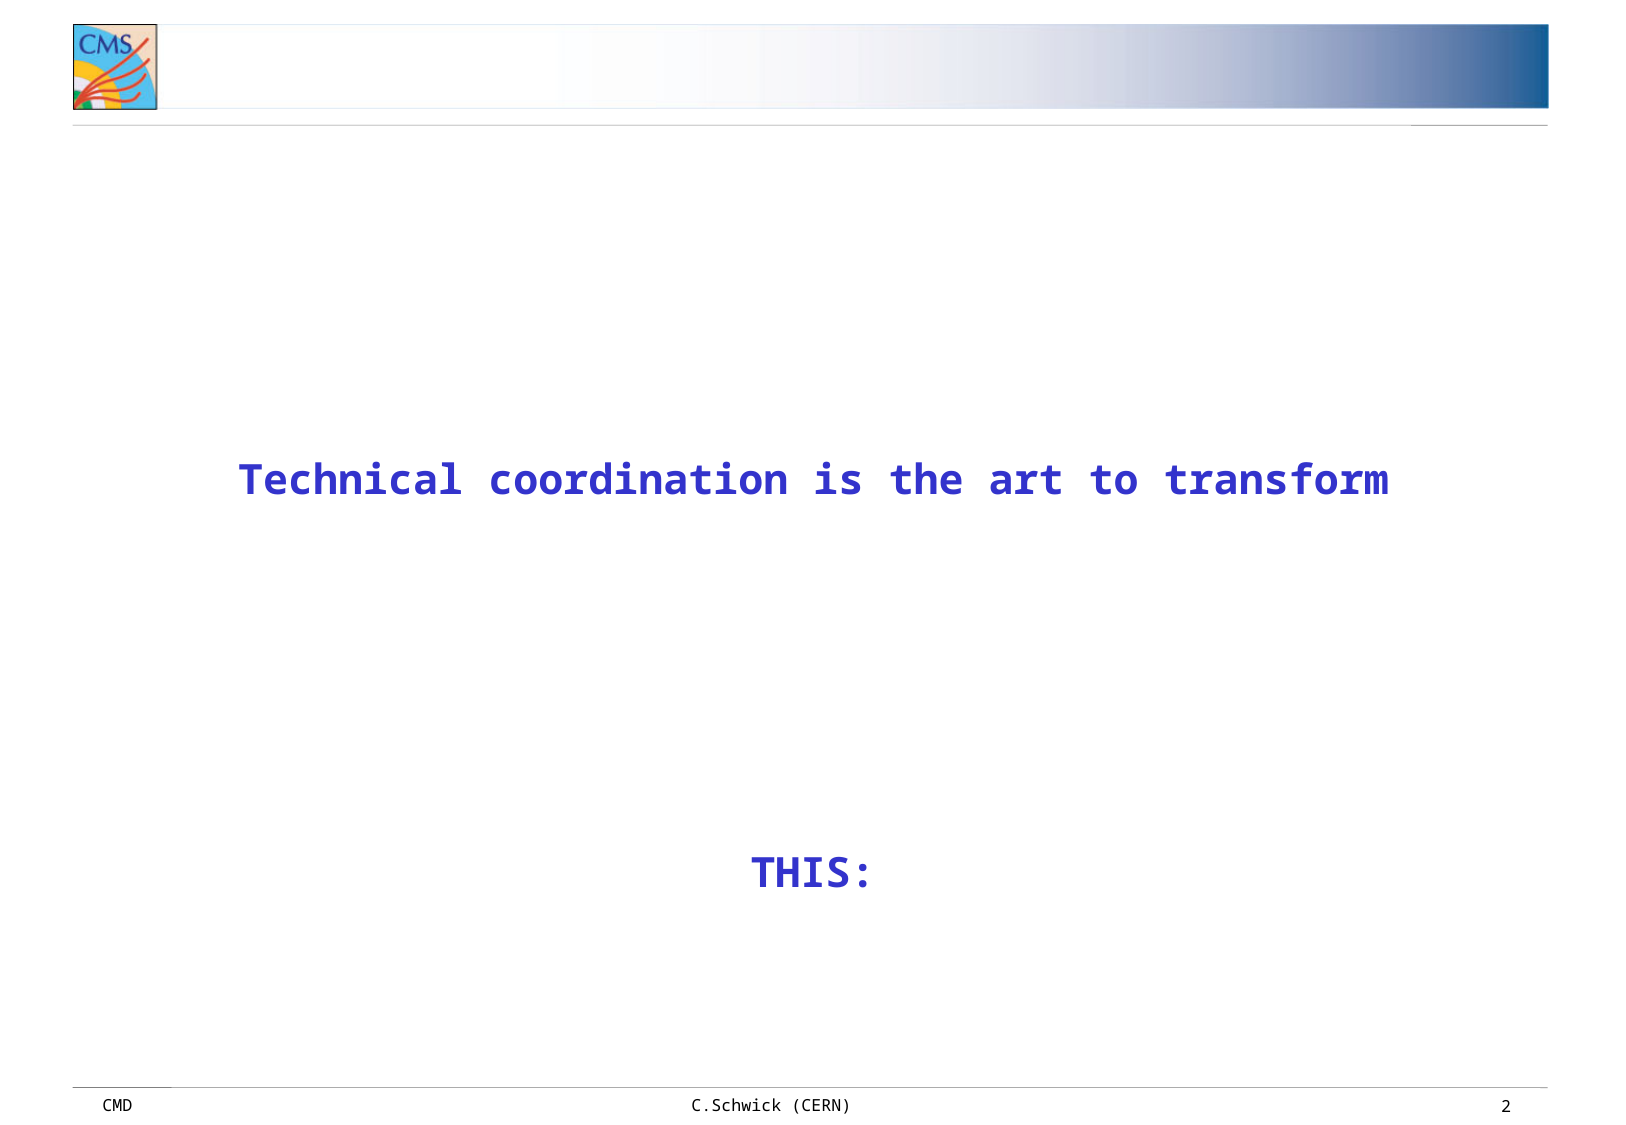

#
Technical coordination is the art to transform
THIS: